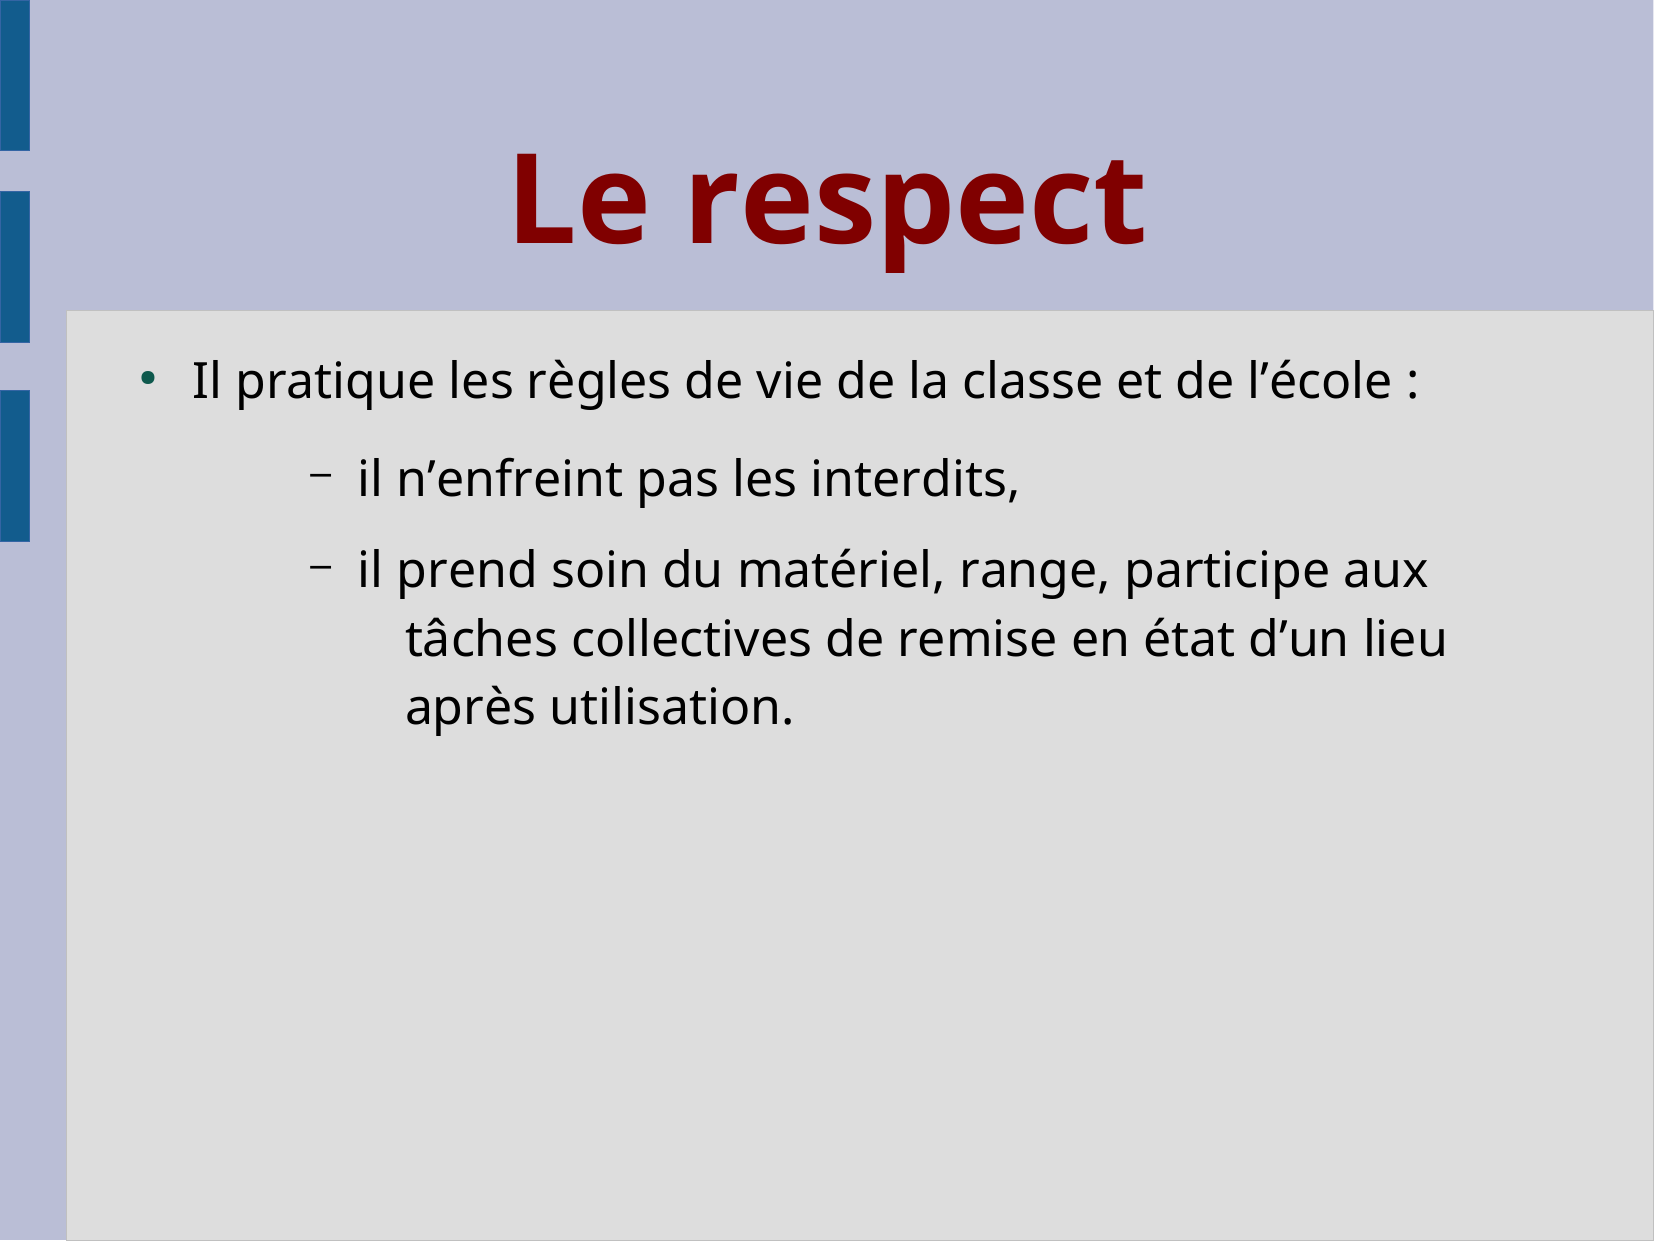

# Le respect
Il pratique les règles de vie de la classe et de l’école :
il n’enfreint pas les interdits,
il prend soin du matériel, range, participe aux tâches collectives de remise en état d’un lieu après utilisation.